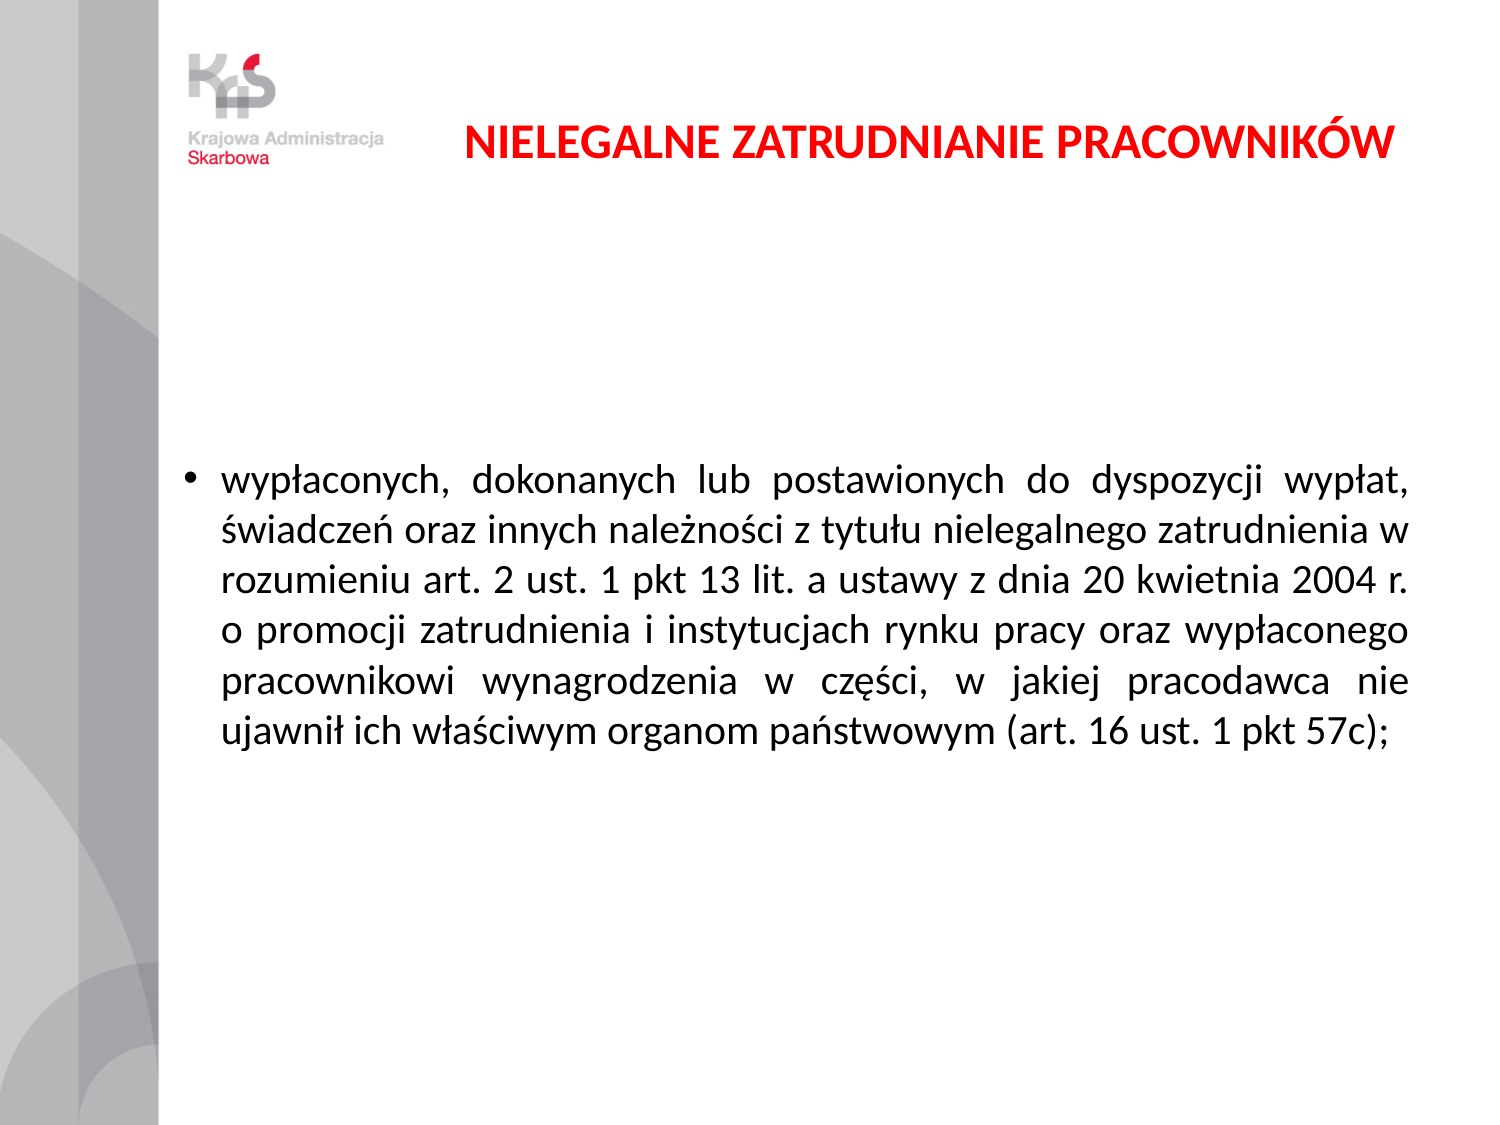

# NIELEGALNE ZATRUDNIANIE PRACOWNIKÓW
wypłaconych, dokonanych lub postawionych do dyspozycji wypłat, świadczeń oraz innych należności z tytułu nielegalnego zatrudnienia w rozumieniu art. 2 ust. 1 pkt 13 lit. a ustawy z dnia 20 kwietnia 2004 r. o promocji zatrudnienia i instytucjach rynku pracy oraz wypłaconego pracownikowi wynagrodzenia w części, w jakiej pracodawca nie ujawnił ich właściwym organom państwowym (art. 16 ust. 1 pkt 57c);